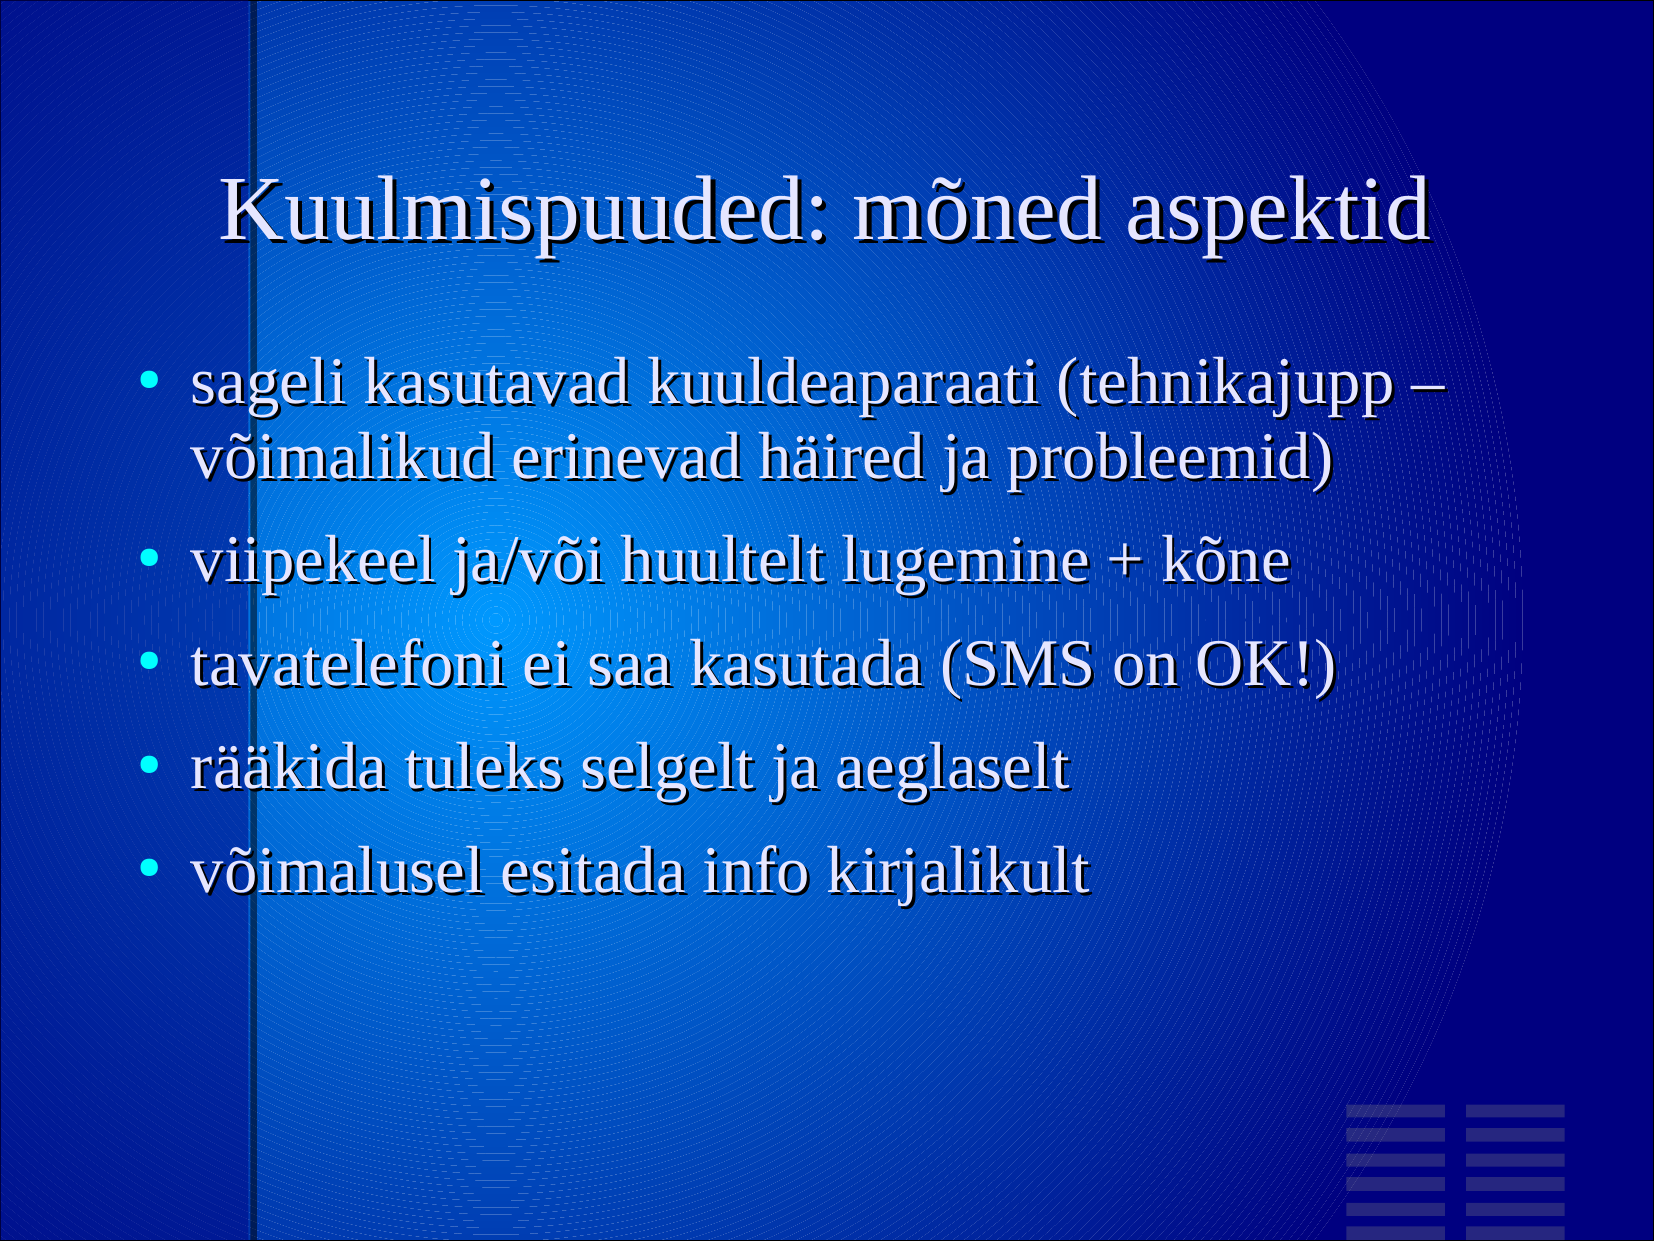

# Kuulmispuuded: mõned aspektid
sageli kasutavad kuuldeaparaati (tehnikajupp – võimalikud erinevad häired ja probleemid)
viipekeel ja/või huultelt lugemine + kõne
tavatelefoni ei saa kasutada (SMS on OK!)
rääkida tuleks selgelt ja aeglaselt
võimalusel esitada info kirjalikult